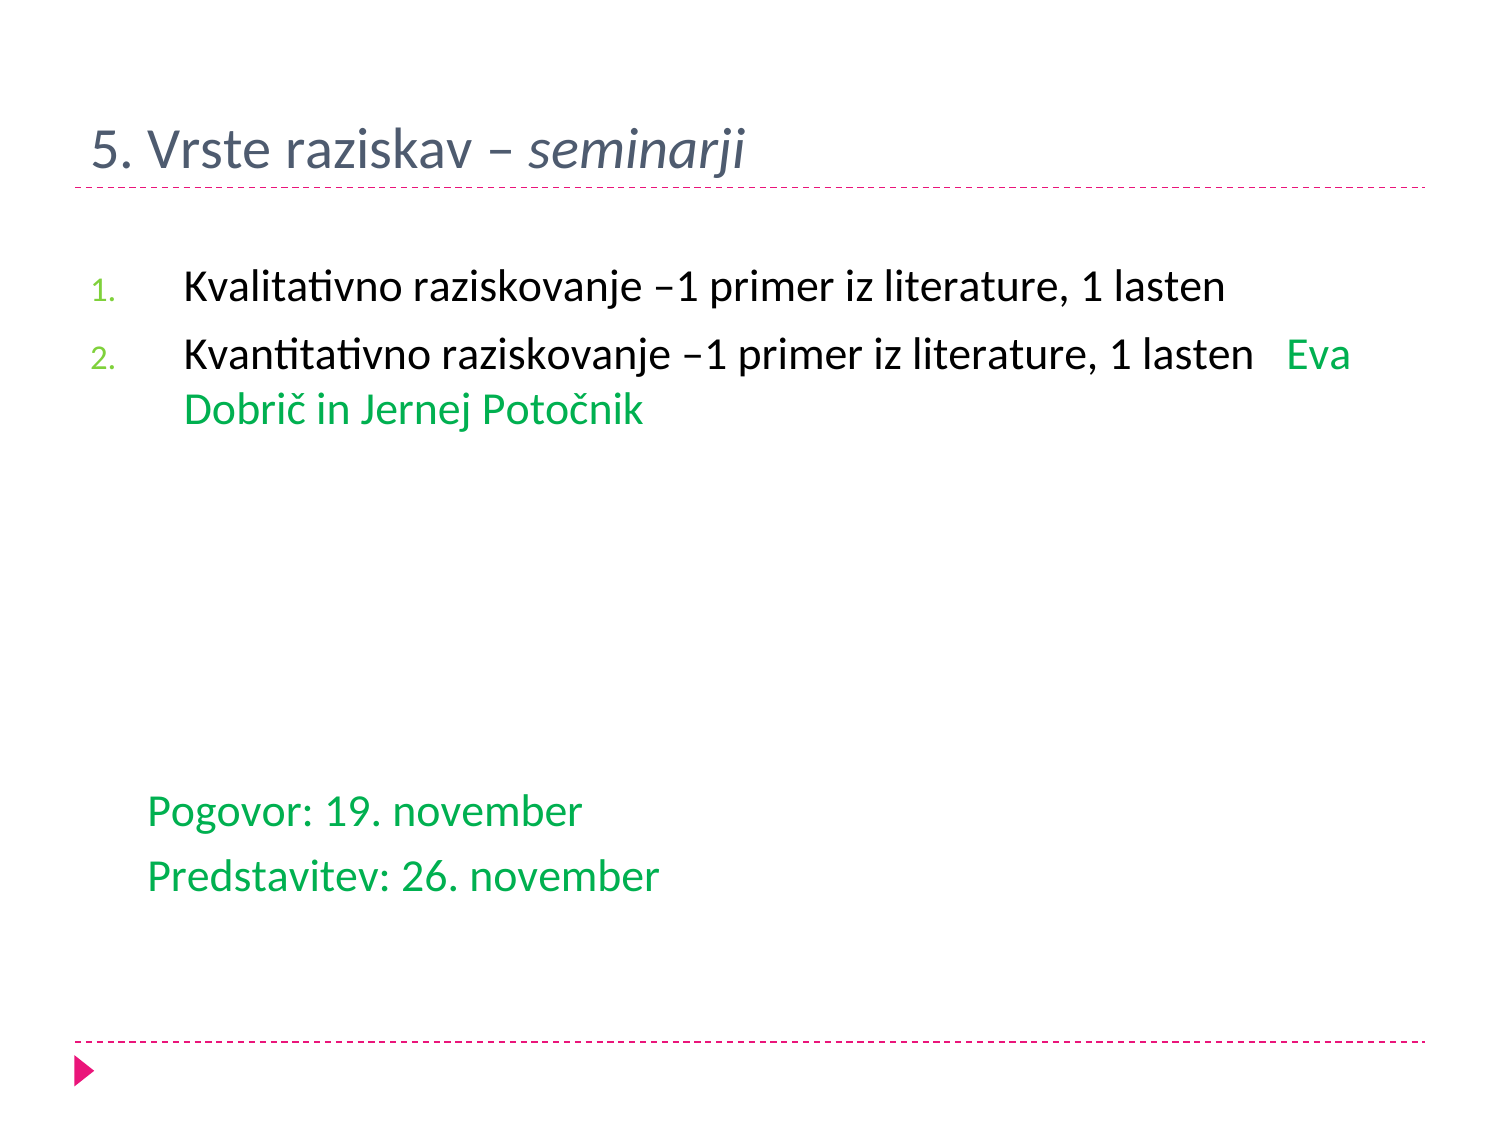

# 5. Vrste raziskav – seminarji
Kvalitativno raziskovanje –1 primer iz literature, 1 lasten
Kvantitativno raziskovanje –1 primer iz literature, 1 lasten Eva Dobrič in Jernej Potočnik
Pogovor: 19. november
Predstavitev: 26. november